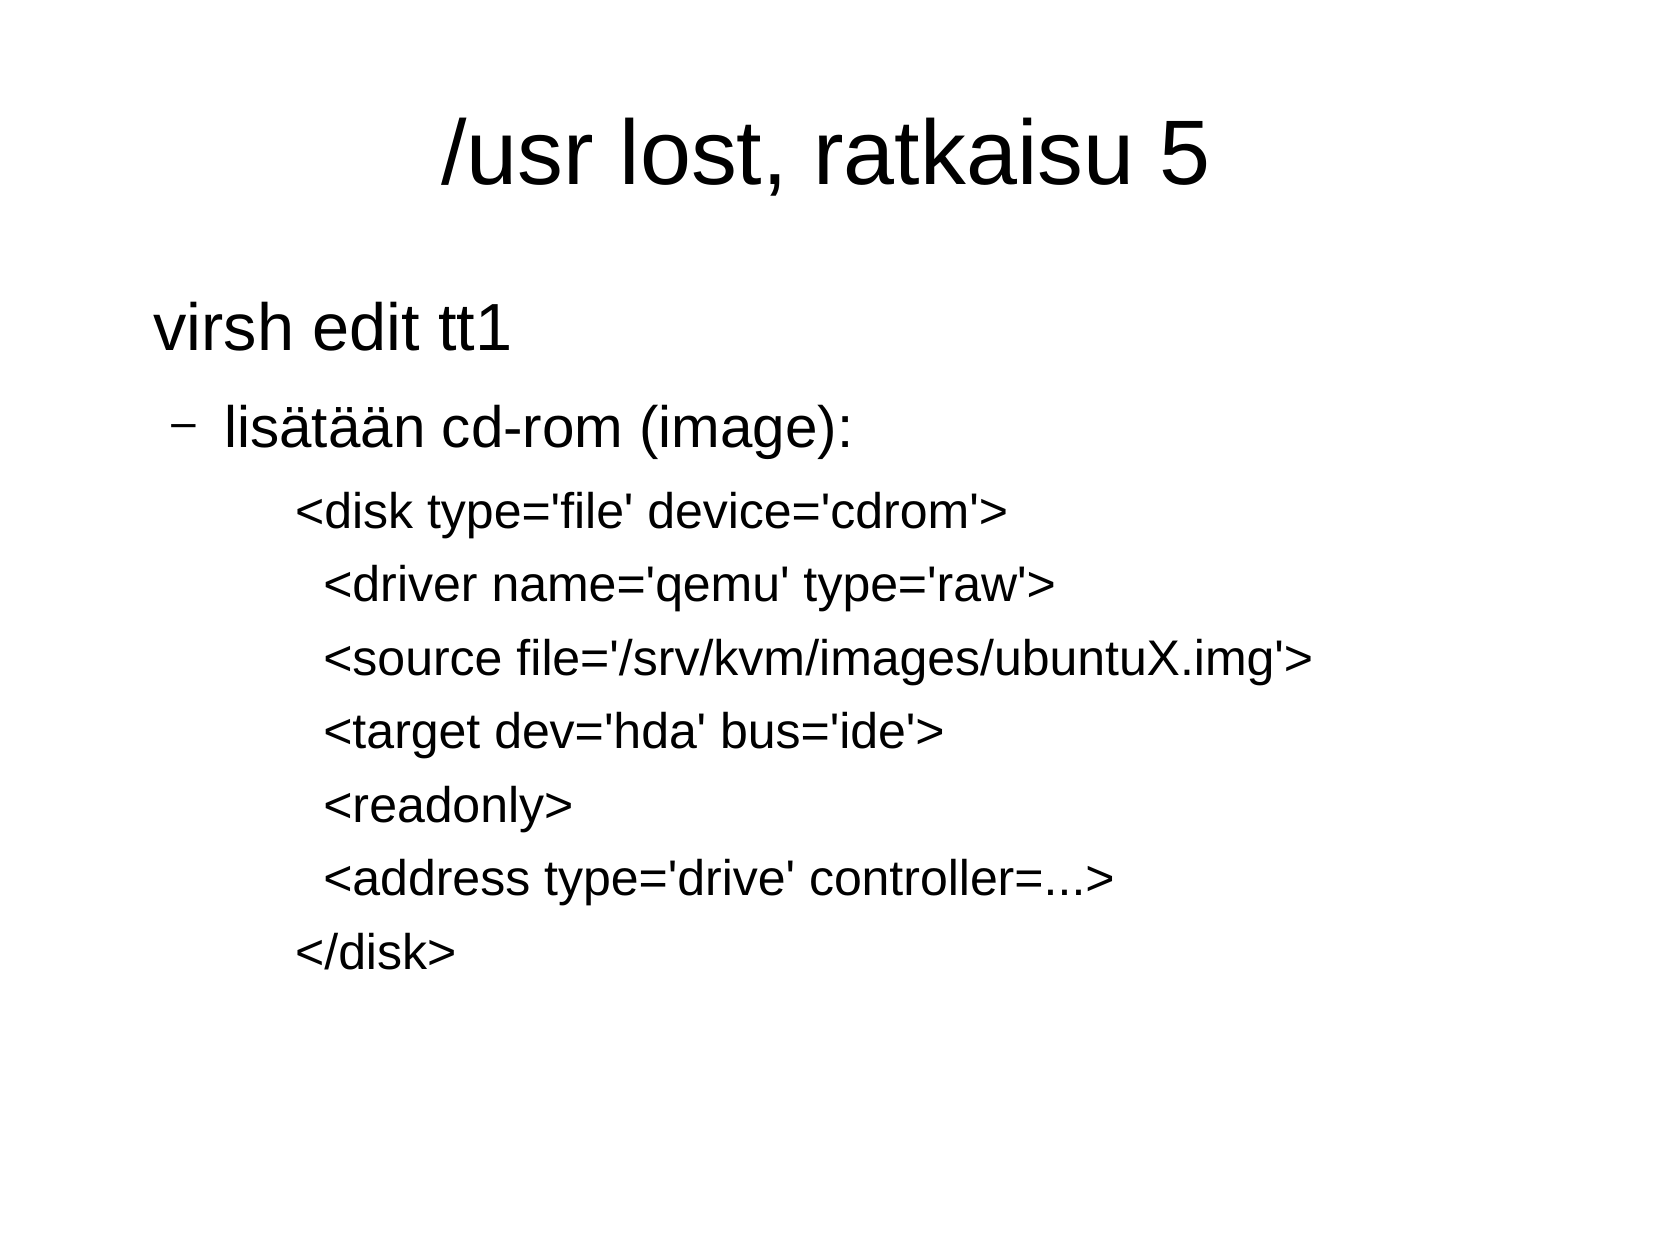

# /usr lost, ratkaisu 5
virsh edit tt1
lisätään cd-rom (image):
<disk type='file' device='cdrom'>
 <driver name='qemu' type='raw'>
 <source file='/srv/kvm/images/ubuntuX.img'>
 <target dev='hda' bus='ide'>
 <readonly>
 <address type='drive' controller=...>
</disk>